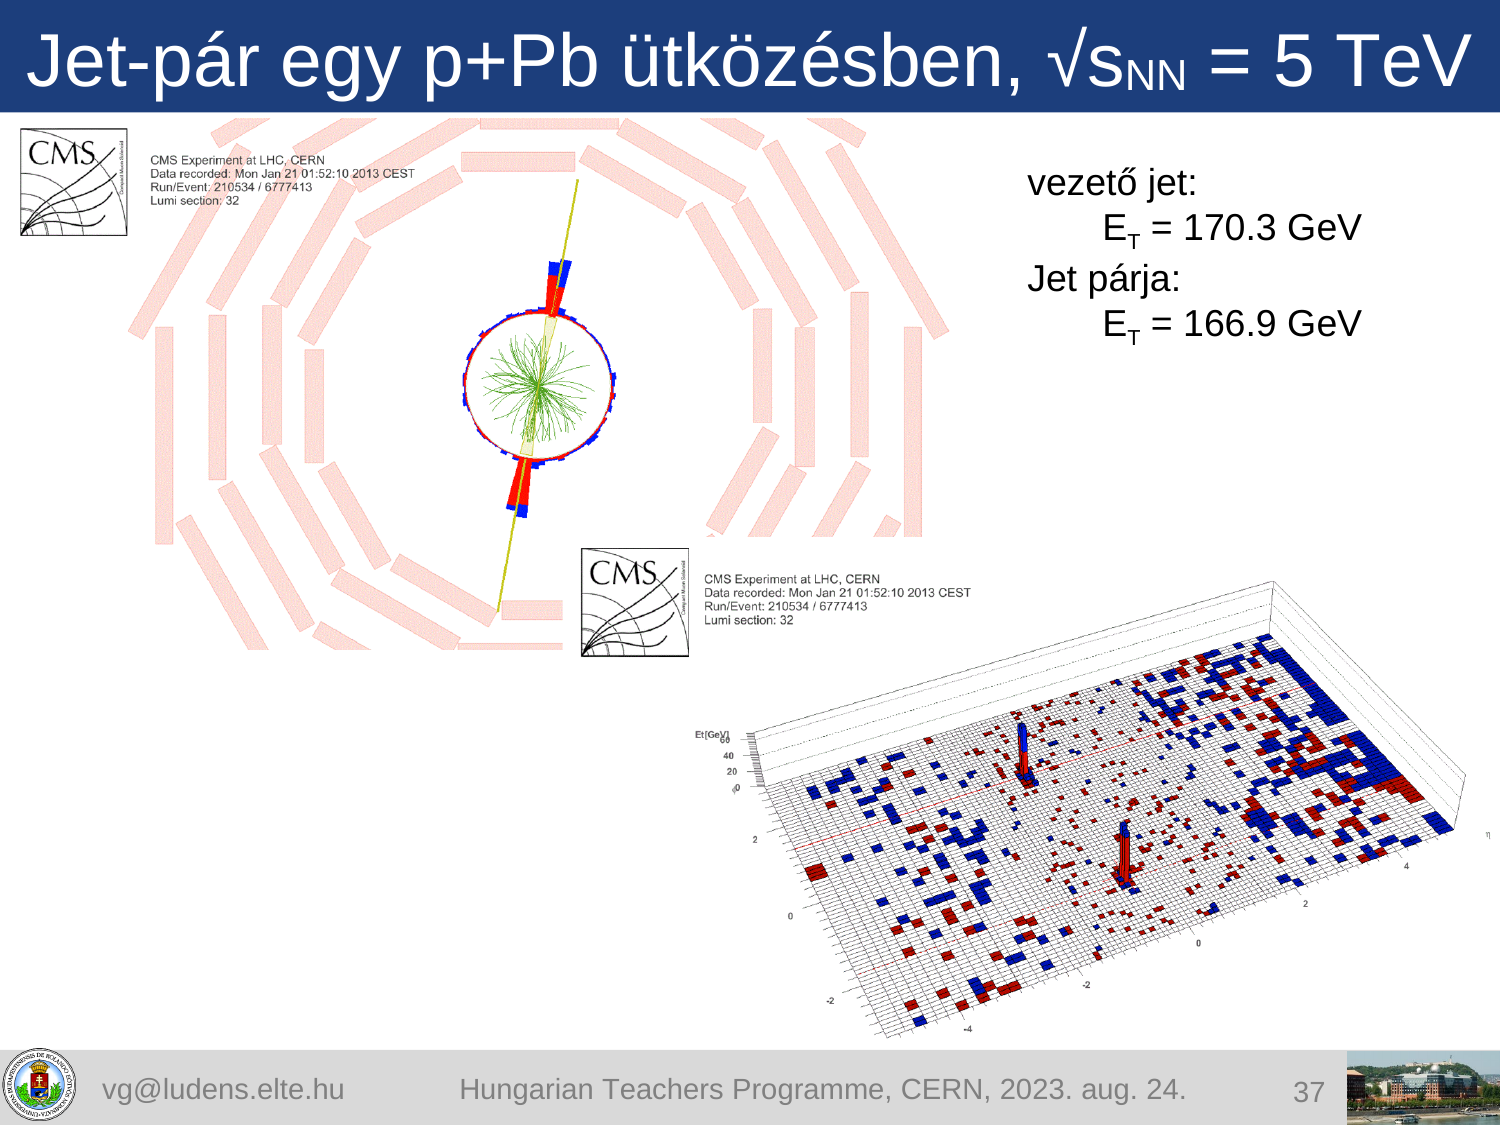

# Jet-pár egy p+Pb ütközésben, √sNN = 5 TeV
vezető jet:
ET = 170.3 GeV
Jet párja:
ET = 166.9 GeV
37